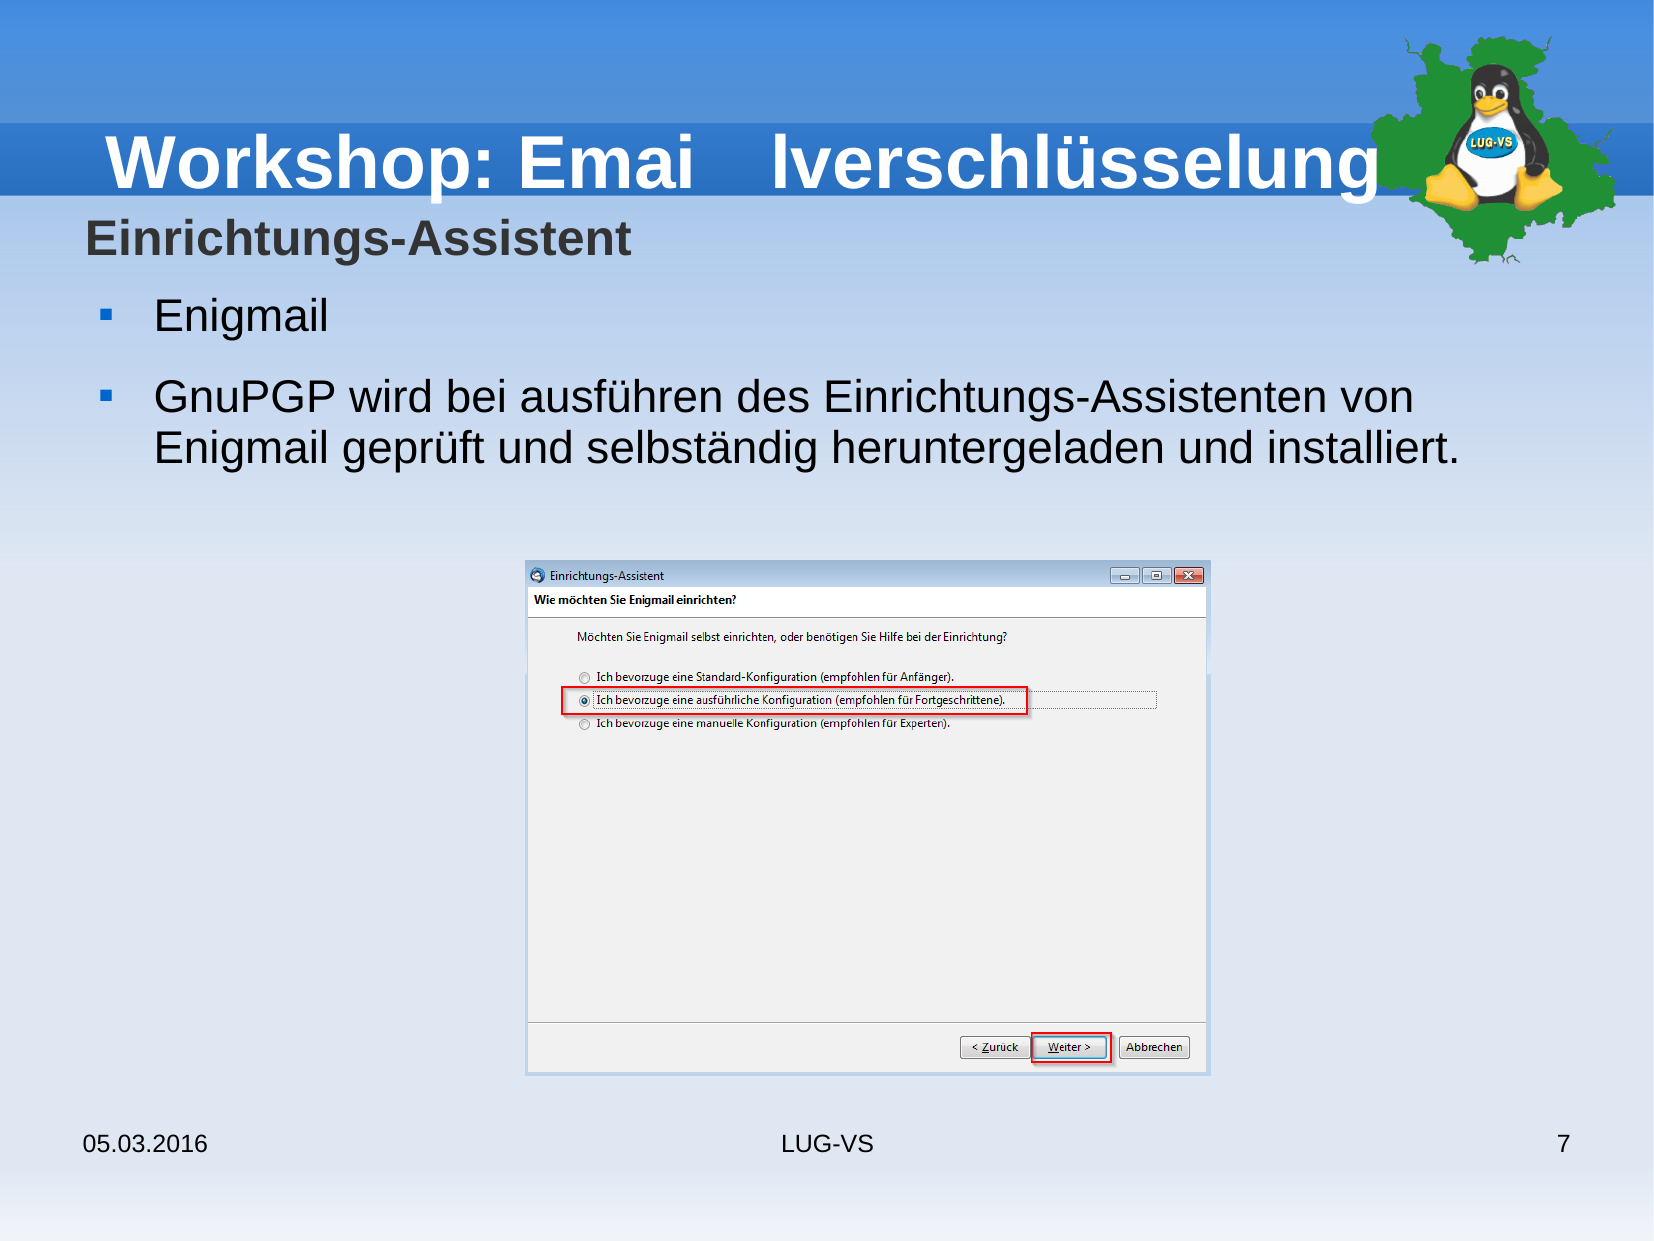

Workshop: Emai	lverschlüsselung
Einrichtungs-Assistent
# Enigmail
GnuPGP wird bei ausführen des Einrichtungs-Assistenten von Enigmail geprüft und selbständig heruntergeladen und installiert.
05.03.2016
LUG-VS
7